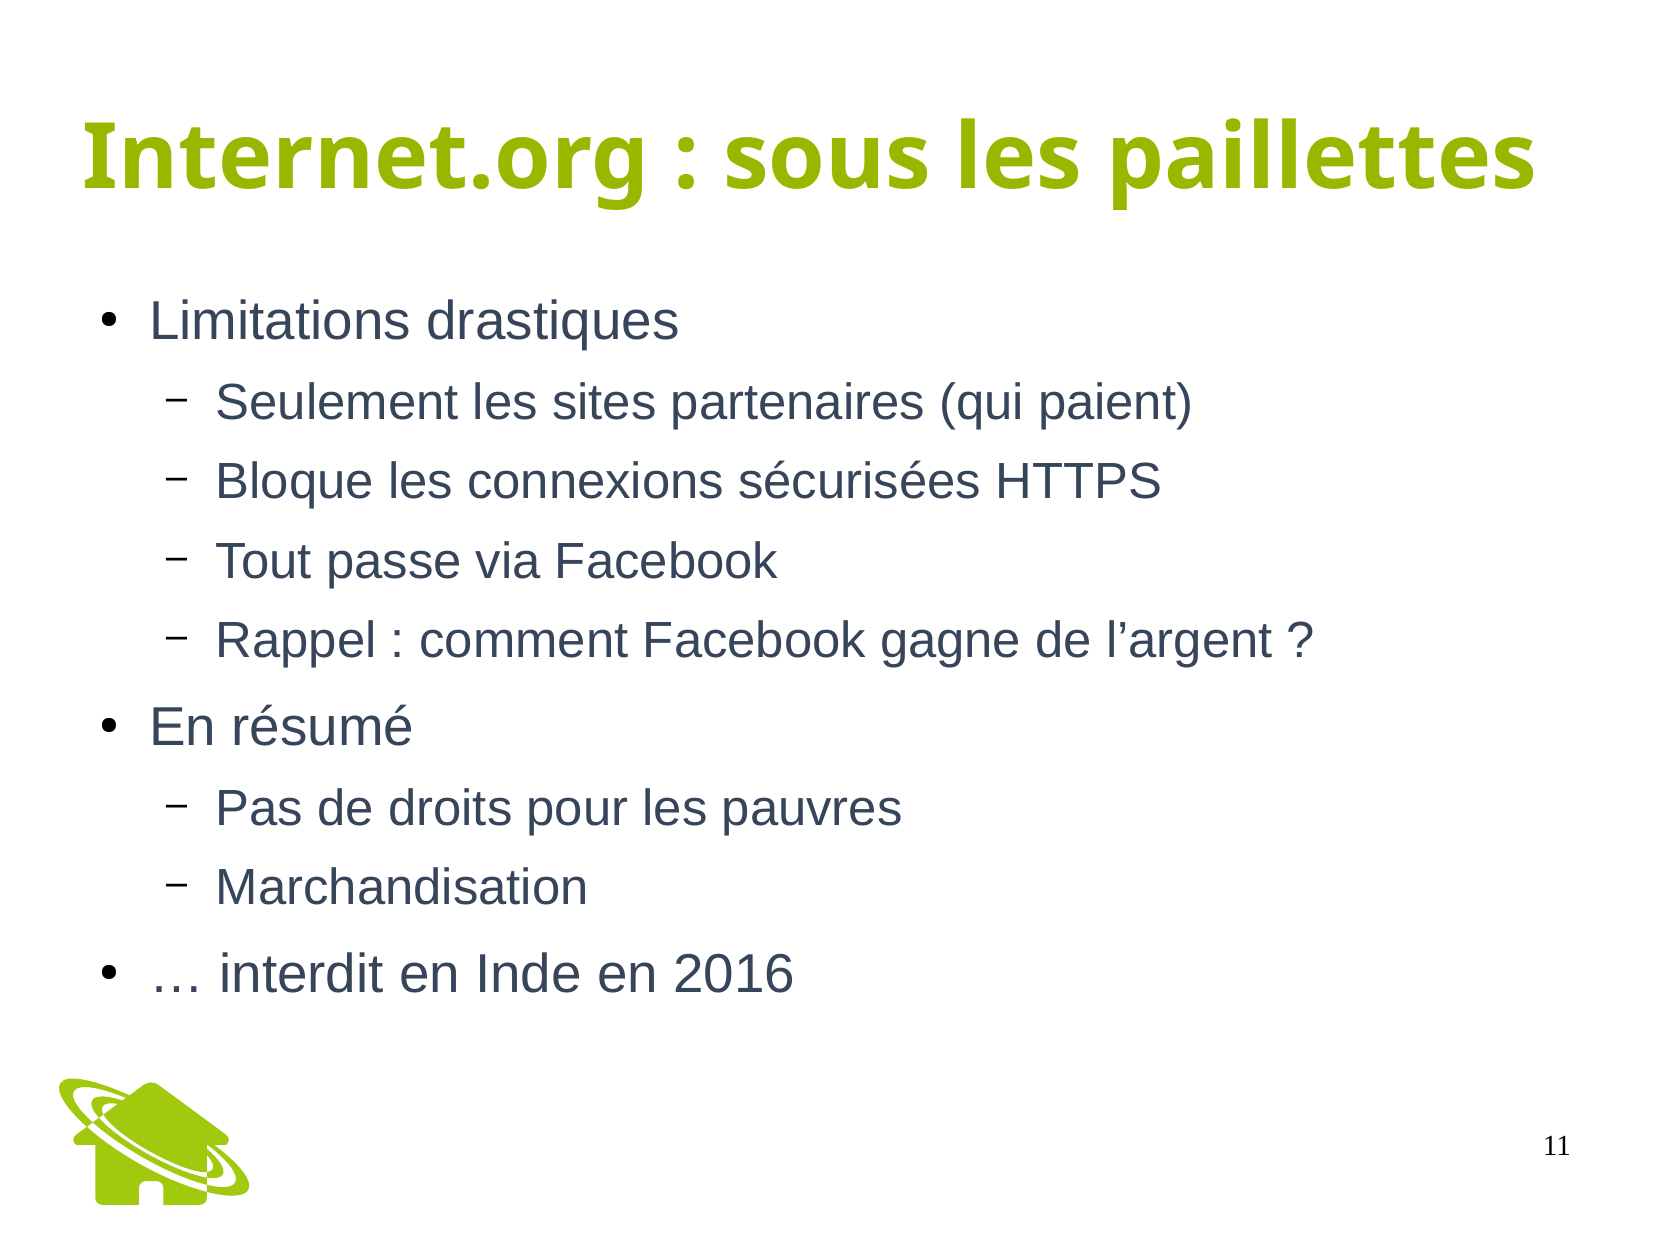

# Internet.org : sous les paillettes
Limitations drastiques
Seulement les sites partenaires (qui paient)
Bloque les connexions sécurisées HTTPS
Tout passe via Facebook
Rappel : comment Facebook gagne de l’argent ?
En résumé
Pas de droits pour les pauvres
Marchandisation
… interdit en Inde en 2016
11